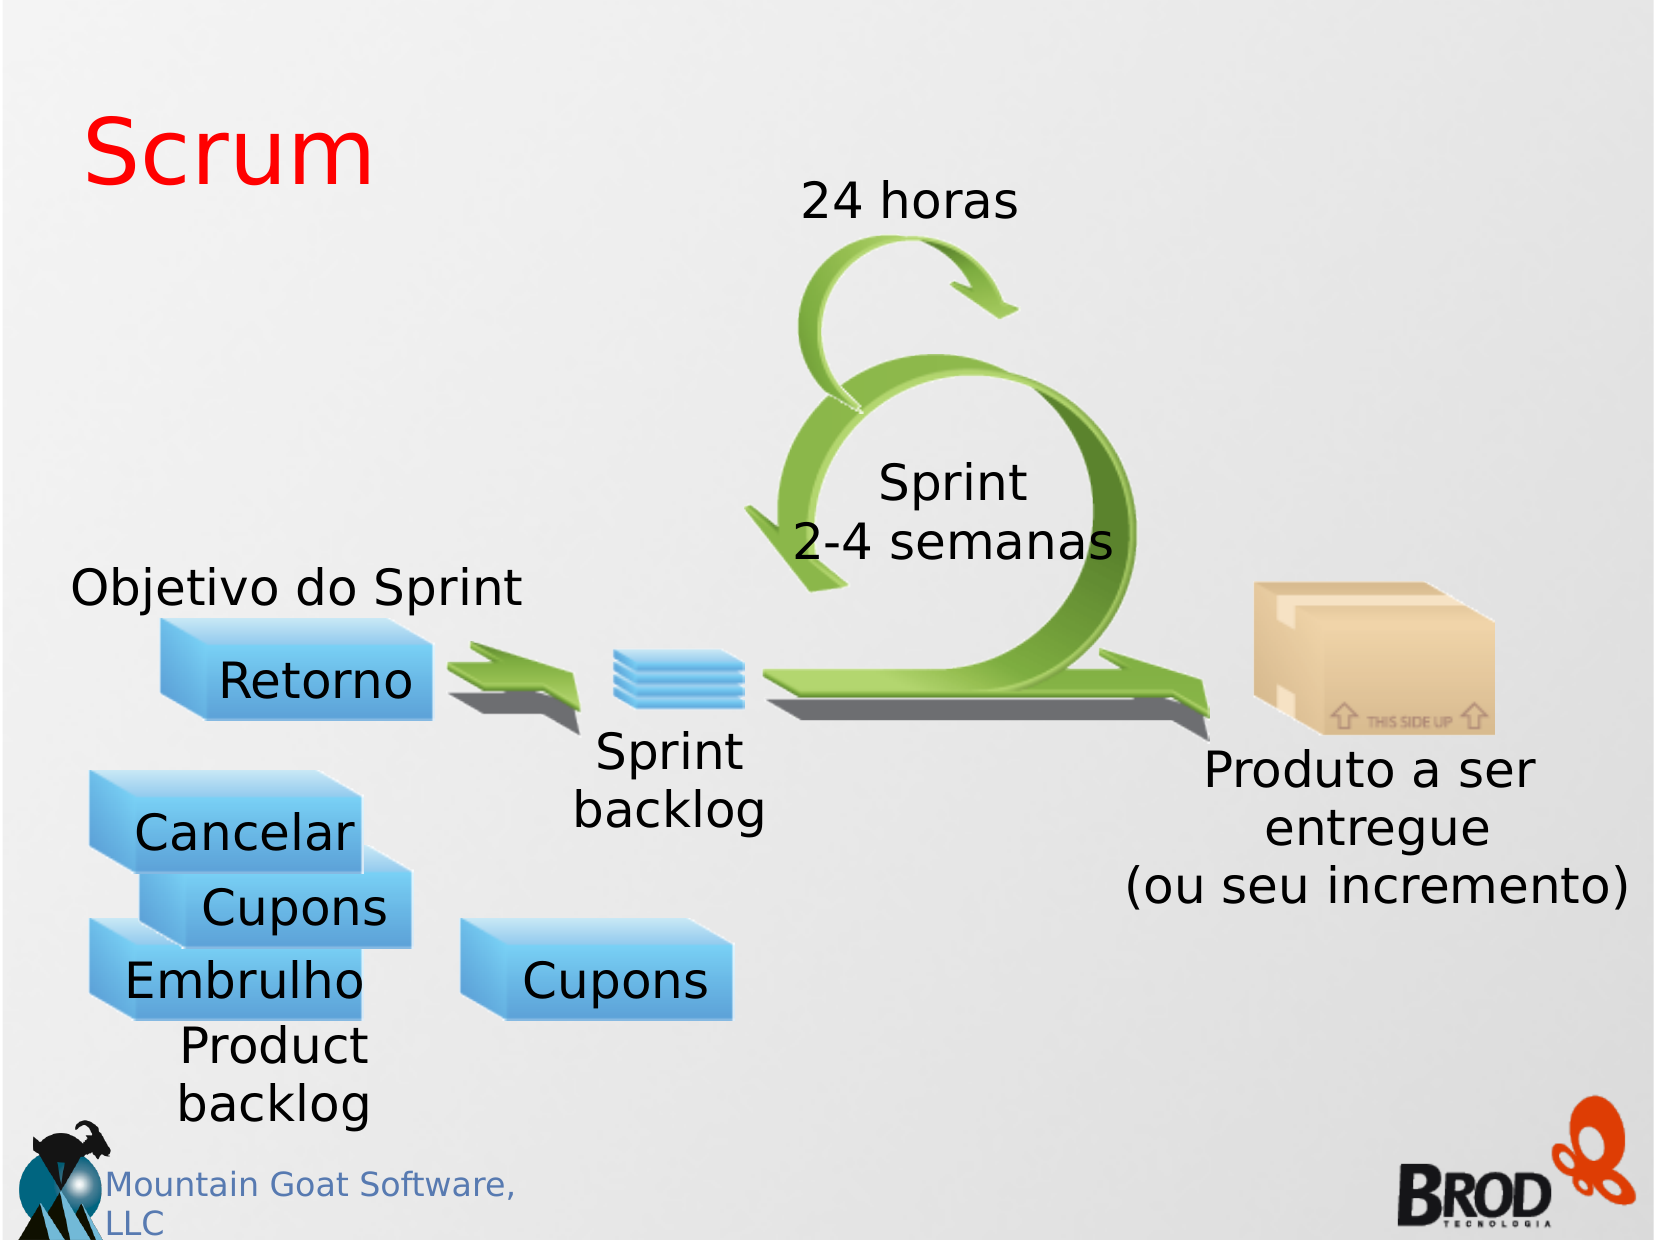

# Scrum
24 horas
Sprint
2-4 semanas
Objetivo do Sprint
Sprint backlog
Retorno
Produto a ser
entregue
(ou seu incremento)
Return
Cancelar
Gift wrap
Cupons
Cancel
Embrulho
Cupons
Product
backlog